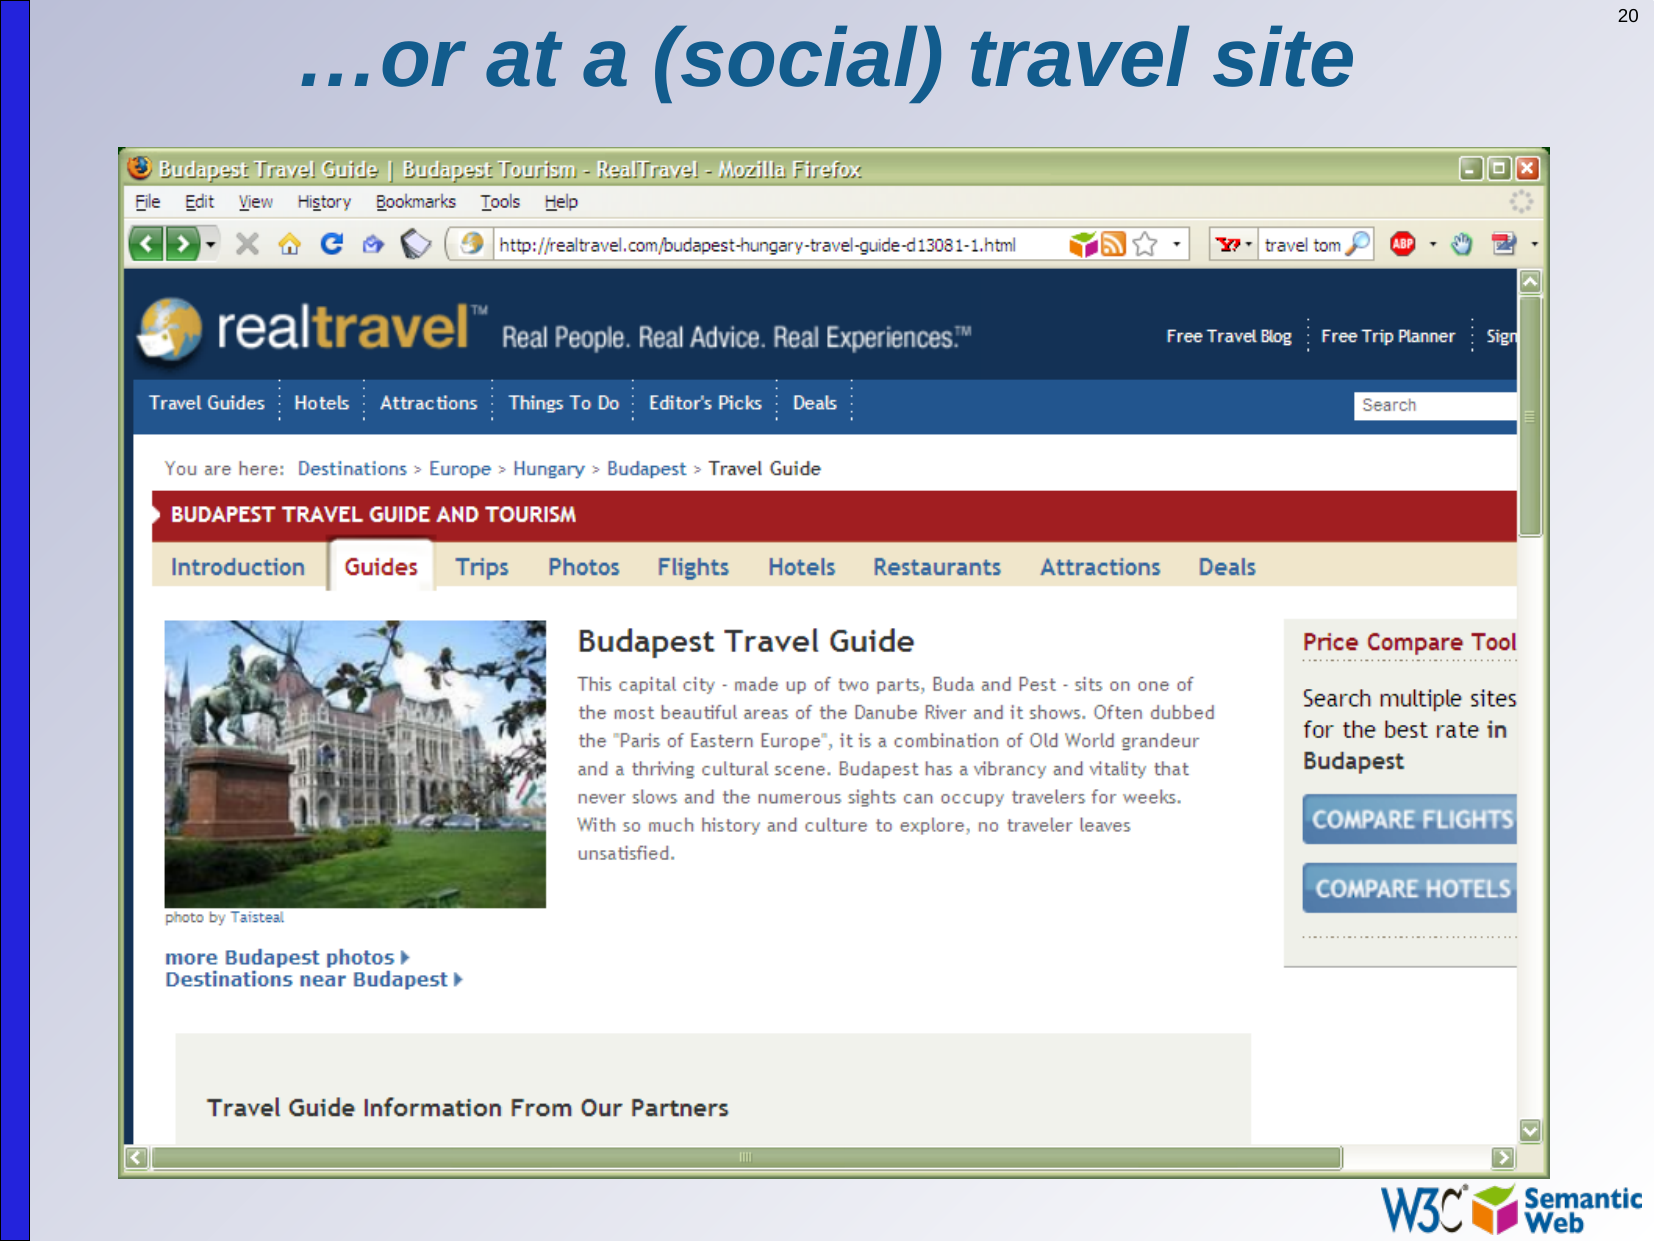

# …or at a (social) travel site